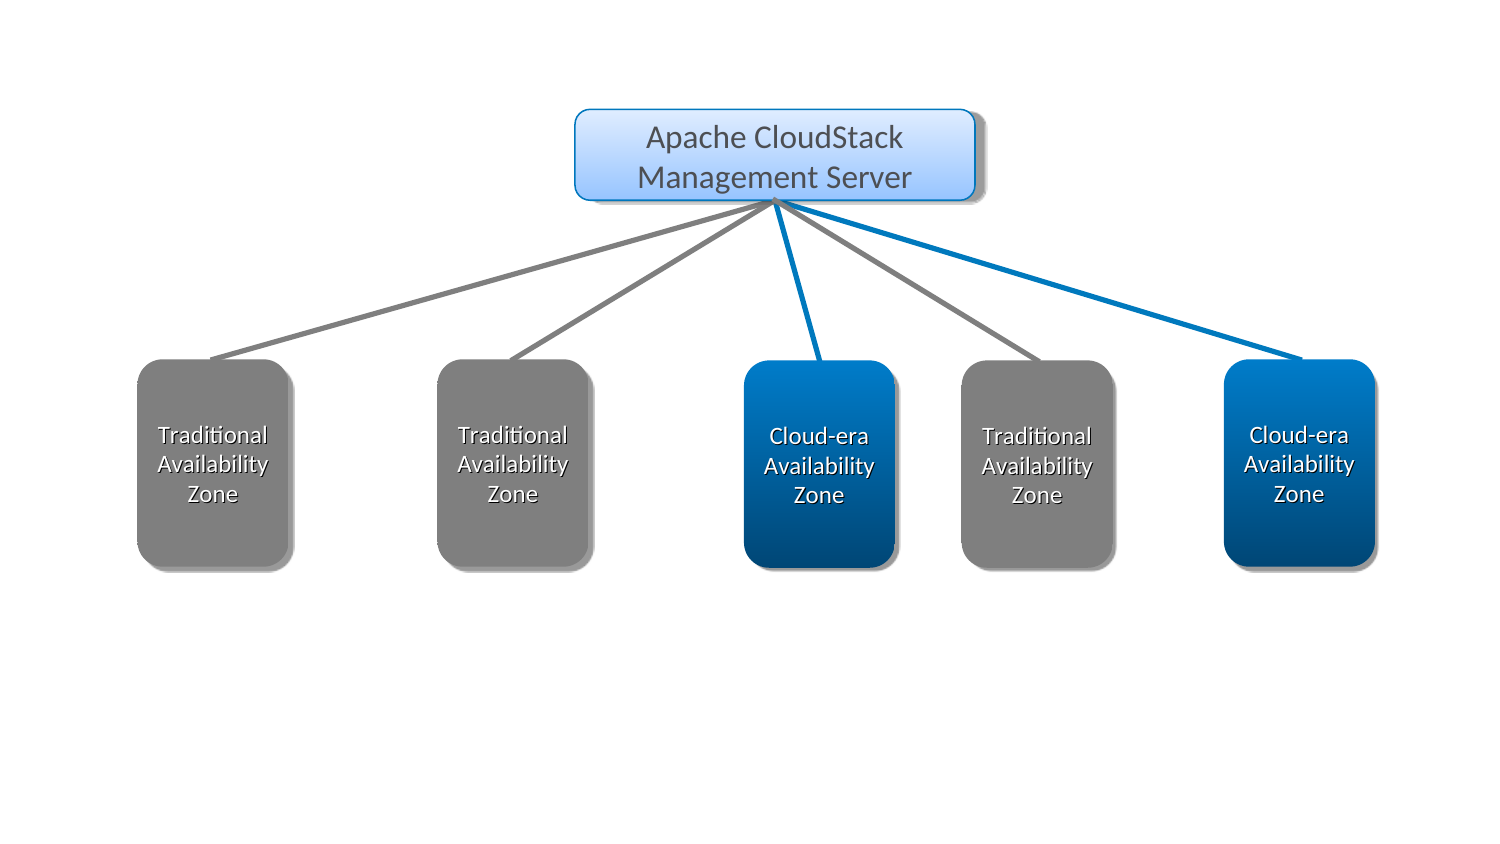

Apache CloudStack
Management Server
Traditional Availability Zone
Traditional Availability Zone
Cloud-era Availability Zone
Cloud-era Availability Zone
Traditional Availability Zone